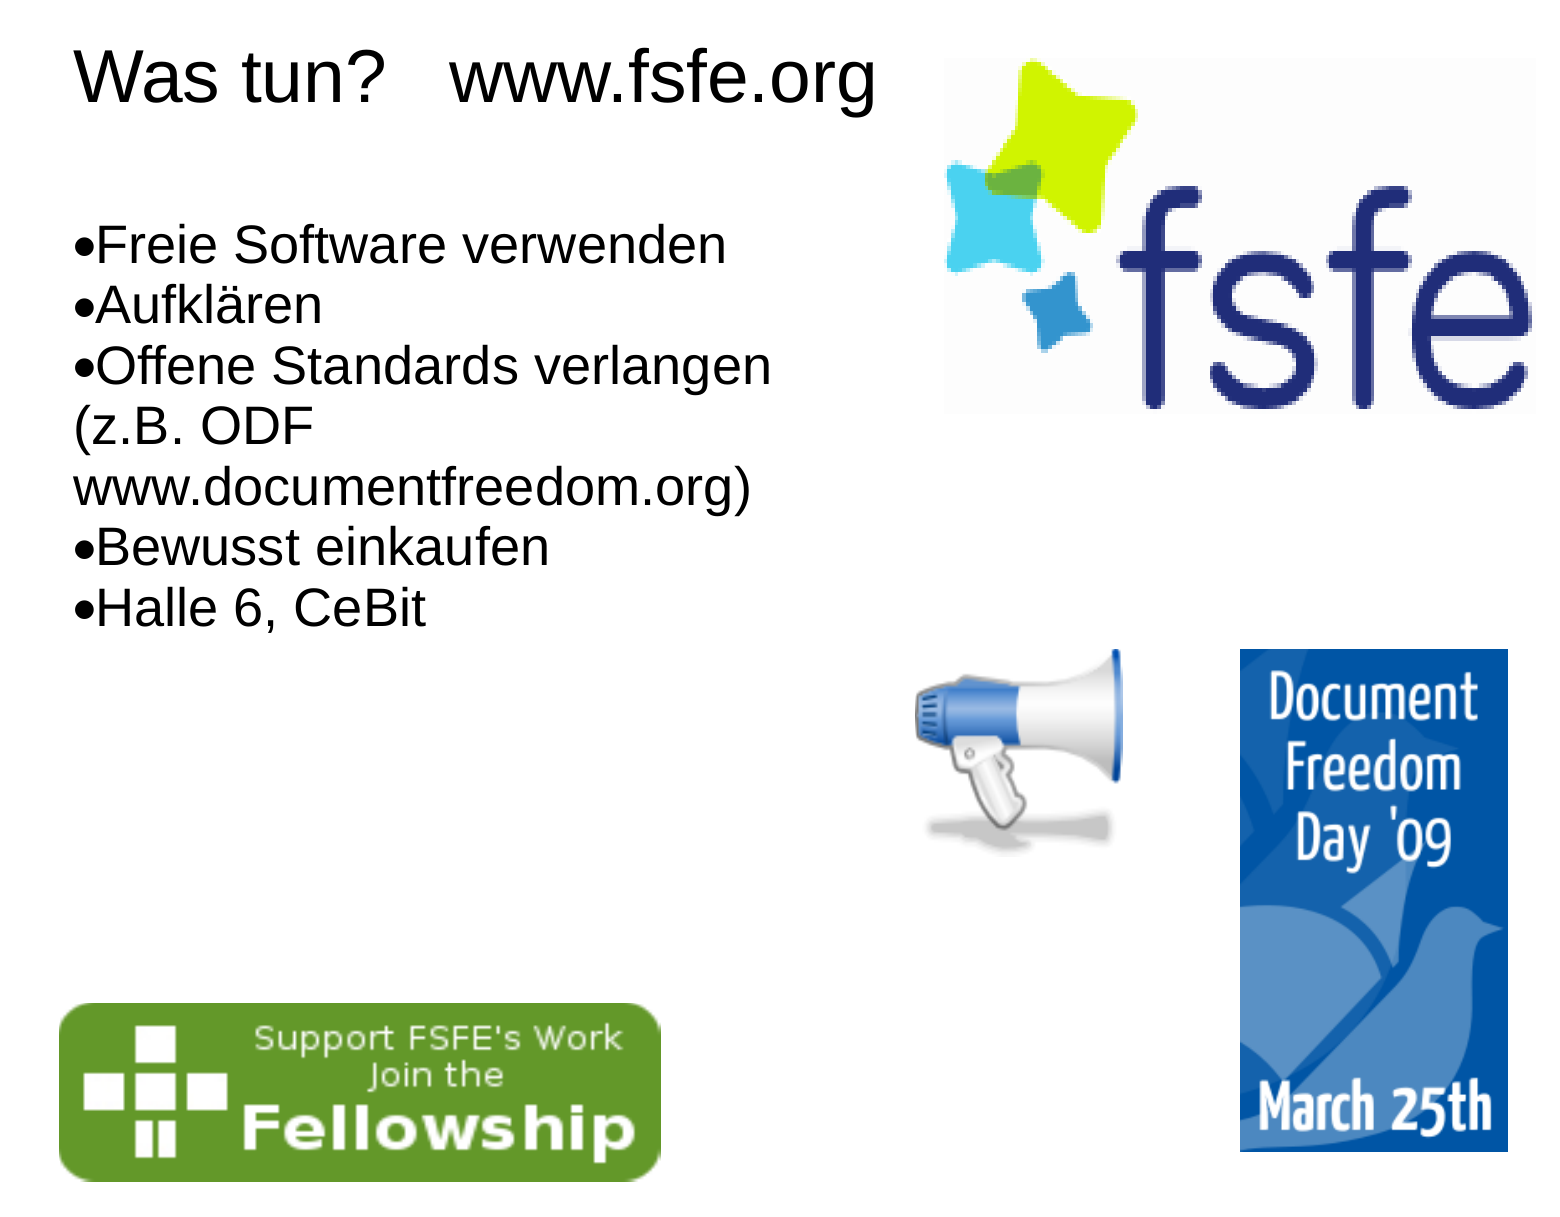

Was tun? www.fsfe.org
Freie Software verwenden
Aufklären
Offene Standards verlangen
(z.B. ODF www.documentfreedom.org)
Bewusst einkaufen
Halle 6, CeBit